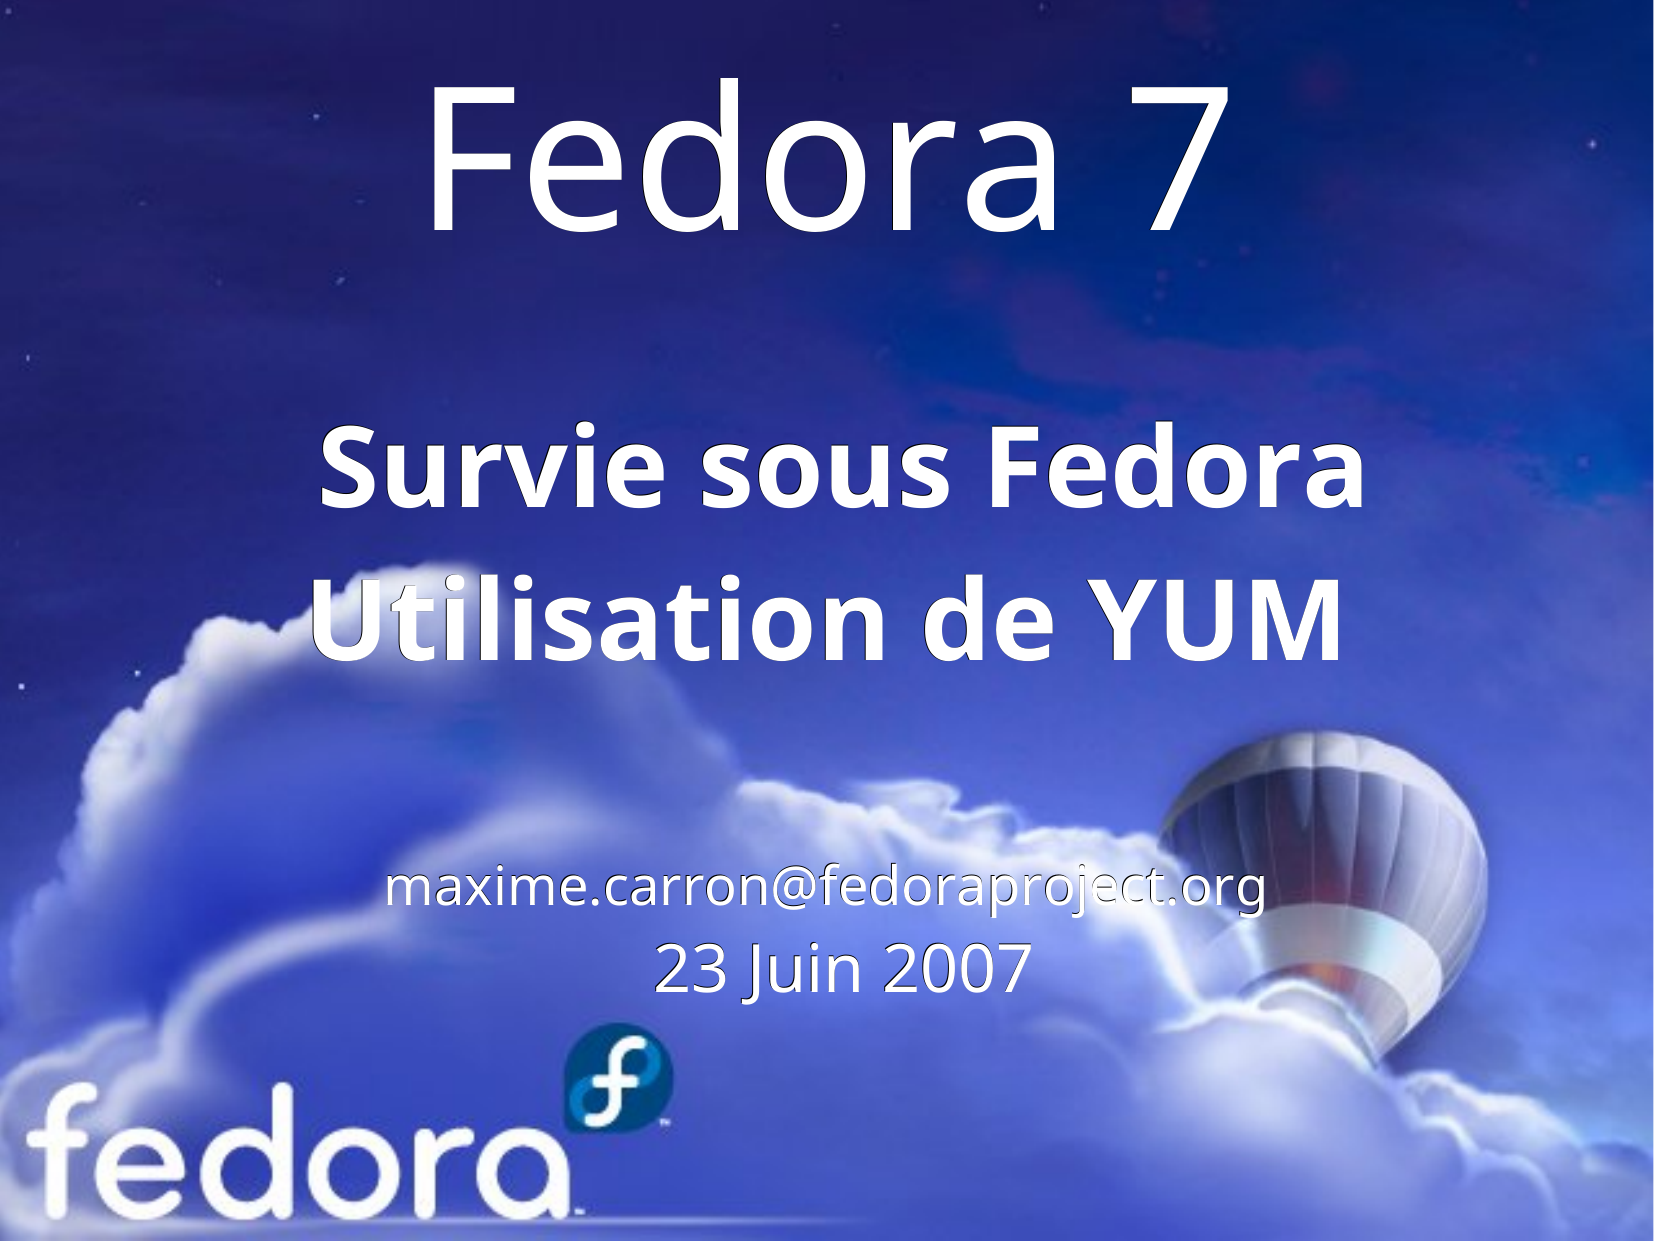

# Fedora 7
Survie sous Fedora
Utilisation de YUM
maxime.carron@fedoraproject.org
23 Juin 2007